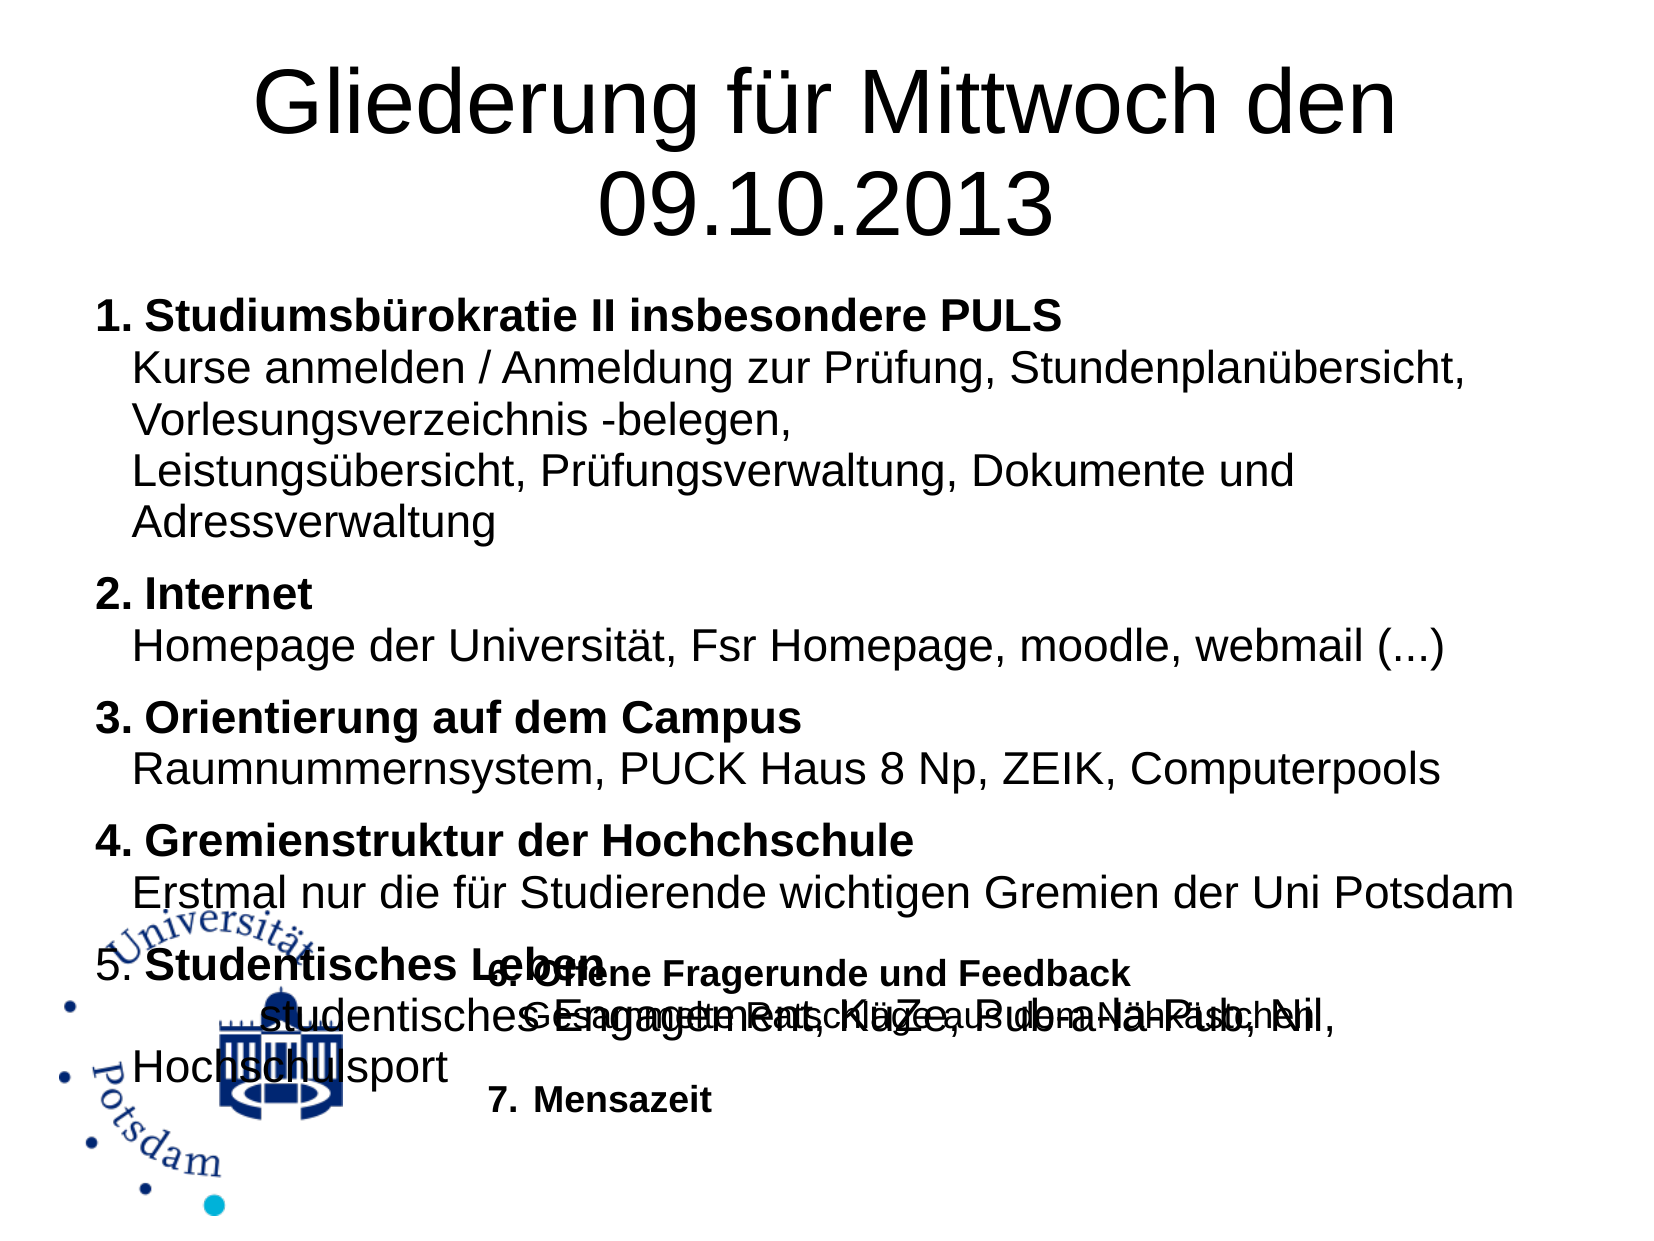

# Gliederung für Mittwoch den 09.10.2013
 Studiumsbürokratie II insbesondere PULS
Kurse anmelden / Anmeldung zur Prüfung, Stundenplanübersicht, Vorlesungsverzeichnis -belegen,
Leistungsübersicht, Prüfungsverwaltung, Dokumente und Adressverwaltung
 Internet
Homepage der Universität, Fsr Homepage, moodle, webmail (...)
 Orientierung auf dem Campus
Raumnummernsystem, PUCK Haus 8 Np, ZEIK, Computerpools
 Gremienstruktur der Hochchschule
Erstmal nur die für Studierende wichtigen Gremien der Uni Potsdam
 Studentisches Leben
 studentisches Engagement, KuZe, Pub-a-la-Pub, Nil, Hochschulsport
 Offene Fragerunde und Feedback
Gesammelte Ratschläge aus dem Nähkästchen
 Mensazeit